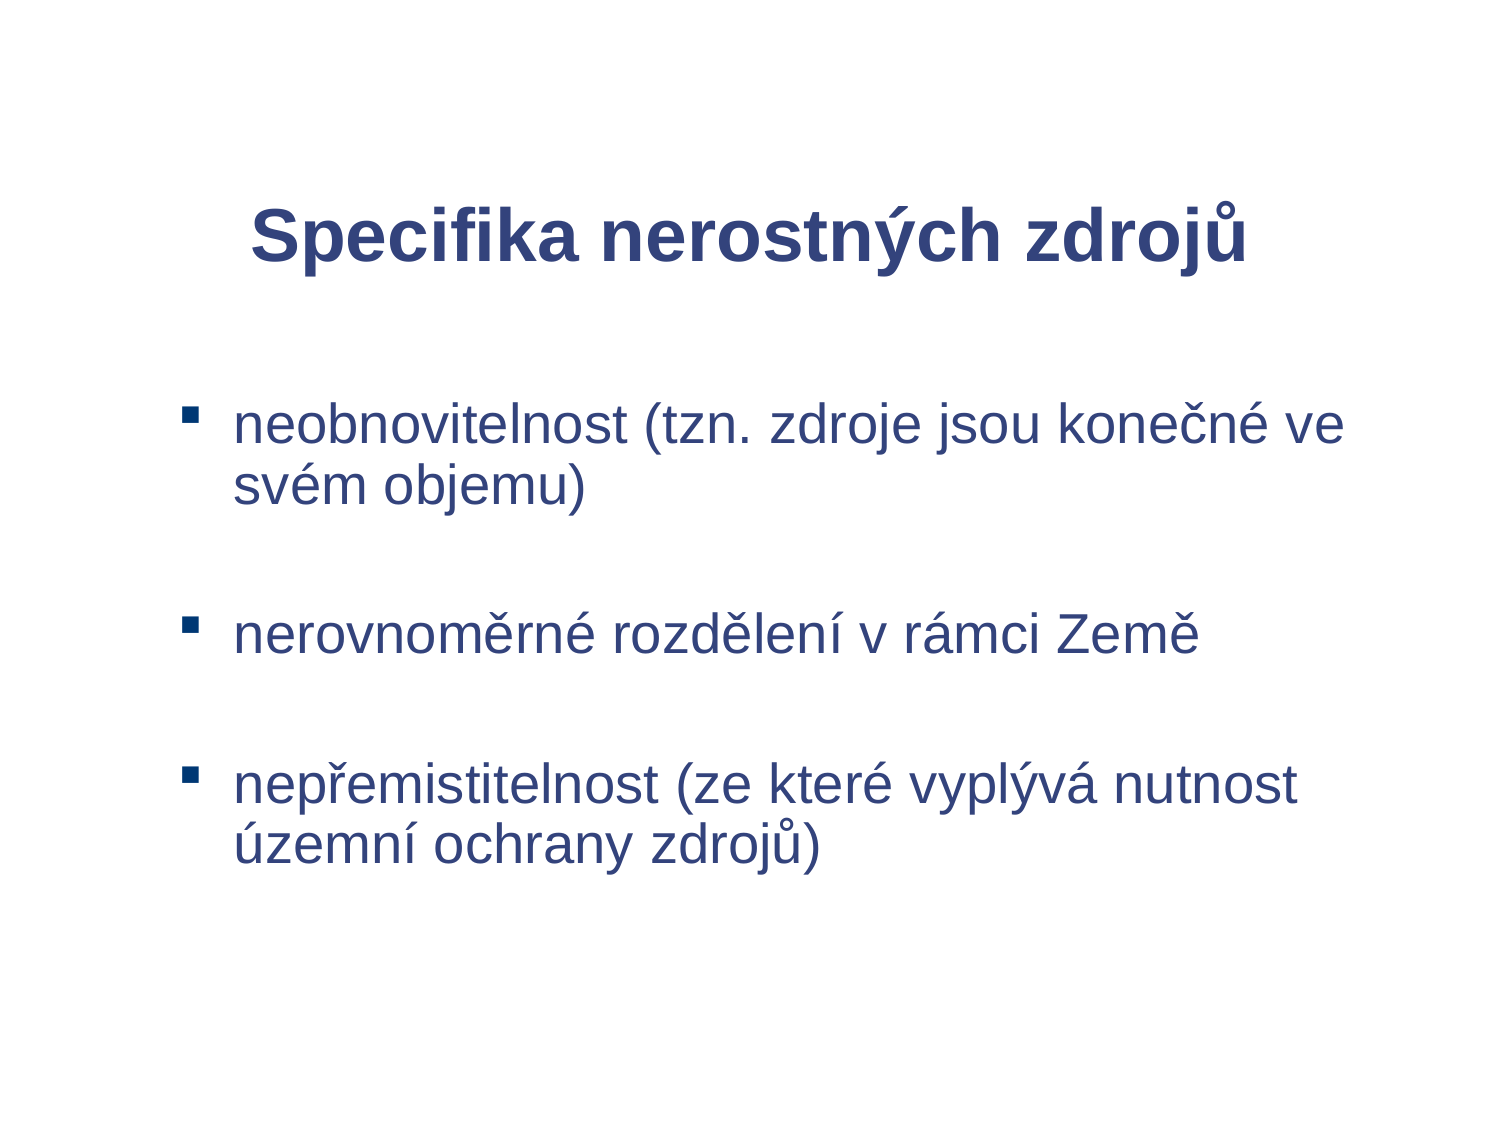

# Specifika nerostných zdrojů
neobnovitelnost (tzn. zdroje jsou konečné ve svém objemu)
nerovnoměrné rozdělení v rámci Země
nepřemistitelnost (ze které vyplývá nutnost územní ochrany zdrojů)